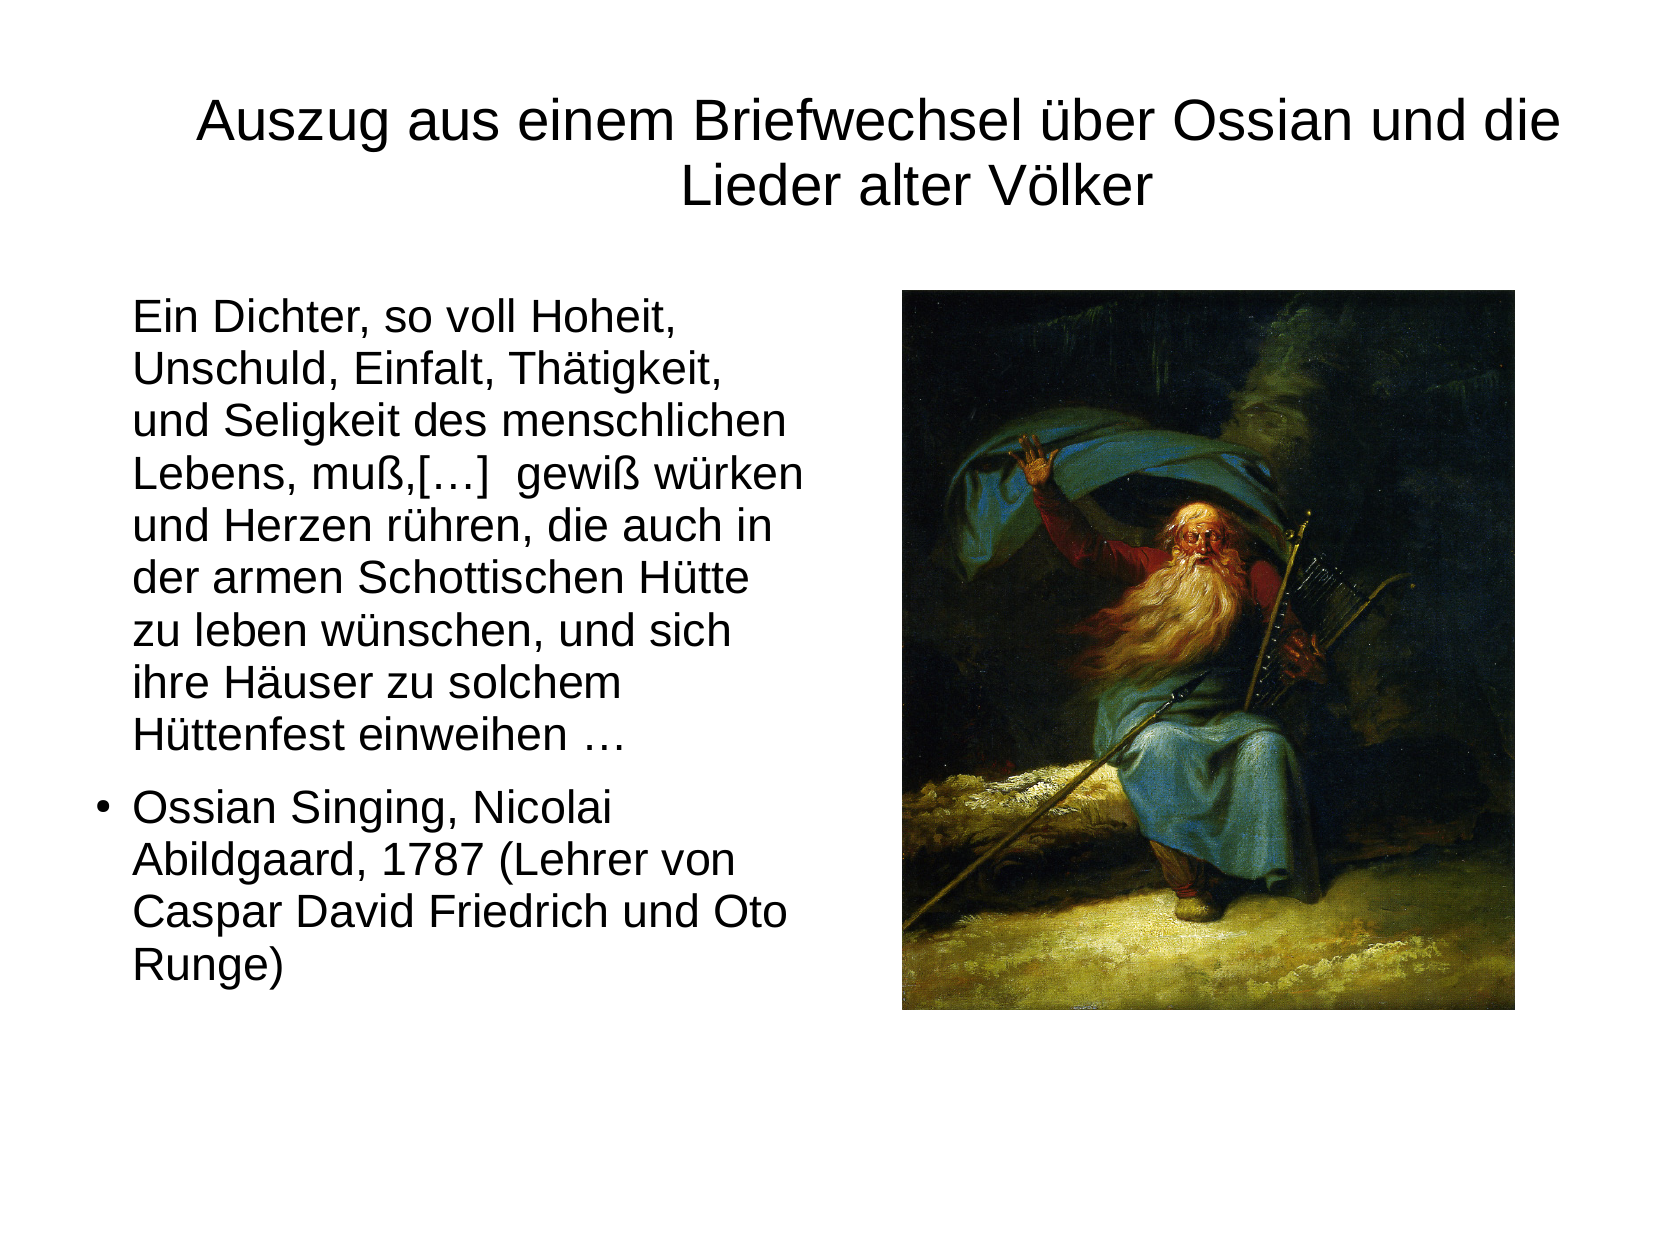

# Auszug aus einem Briefwechsel über Ossian und die Lieder alter Völker
Ein Dichter, so voll Hoheit, Unschuld, Einfalt, Thätigkeit, und Seligkeit des menschlichen Lebens, muß,[…] gewiß würken und Herzen rühren, die auch in der armen Schottischen Hütte zu leben wünschen, und sich ihre Häuser zu solchem Hüttenfest einweihen …
Ossian Singing, Nicolai Abildgaard, 1787 (Lehrer von Caspar David Friedrich und Oto Runge)